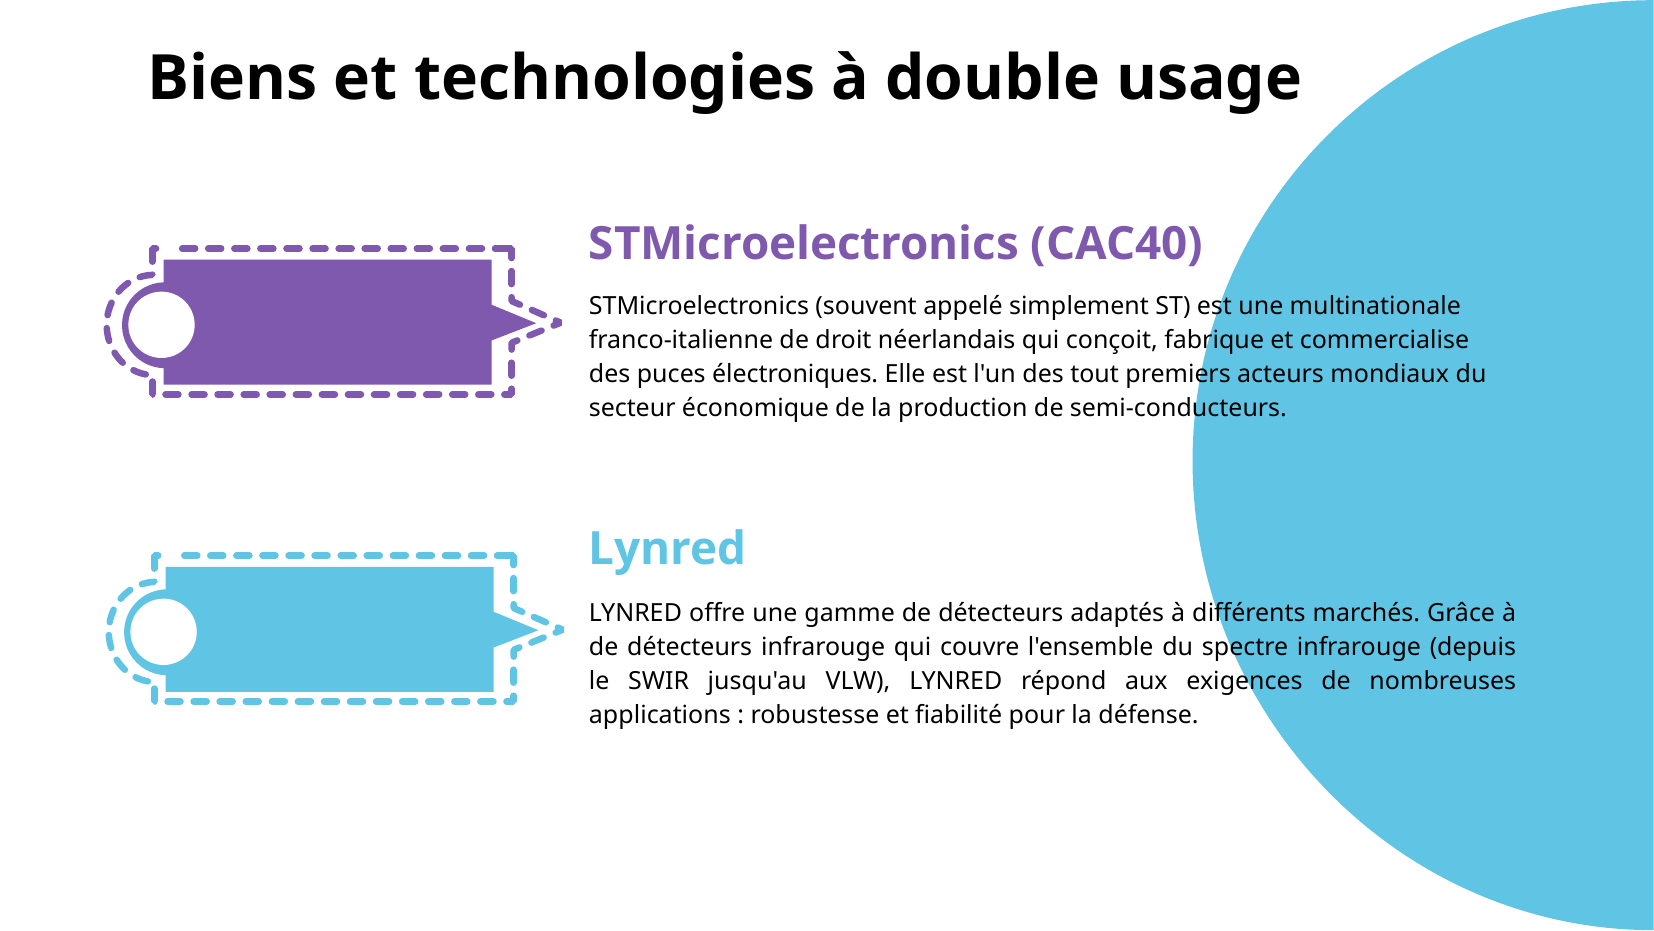

Biens et technologies à double usage
# STMicroelectronics (CAC40)
STMicroelectronics (souvent appelé simplement ST) est une multinationale franco-italienne de droit néerlandais qui conçoit, fabrique et commercialise des puces électroniques. Elle est l'un des tout premiers acteurs mondiaux du secteur économique de la production de semi-conducteurs.
Lynred
LYNRED offre une gamme de détecteurs adaptés à différents marchés. Grâce à de détecteurs infrarouge qui couvre l'ensemble du spectre infrarouge (depuis le SWIR jusqu'au VLW), LYNRED répond aux exigences de nombreuses applications : robustesse et fiabilité pour la défense.